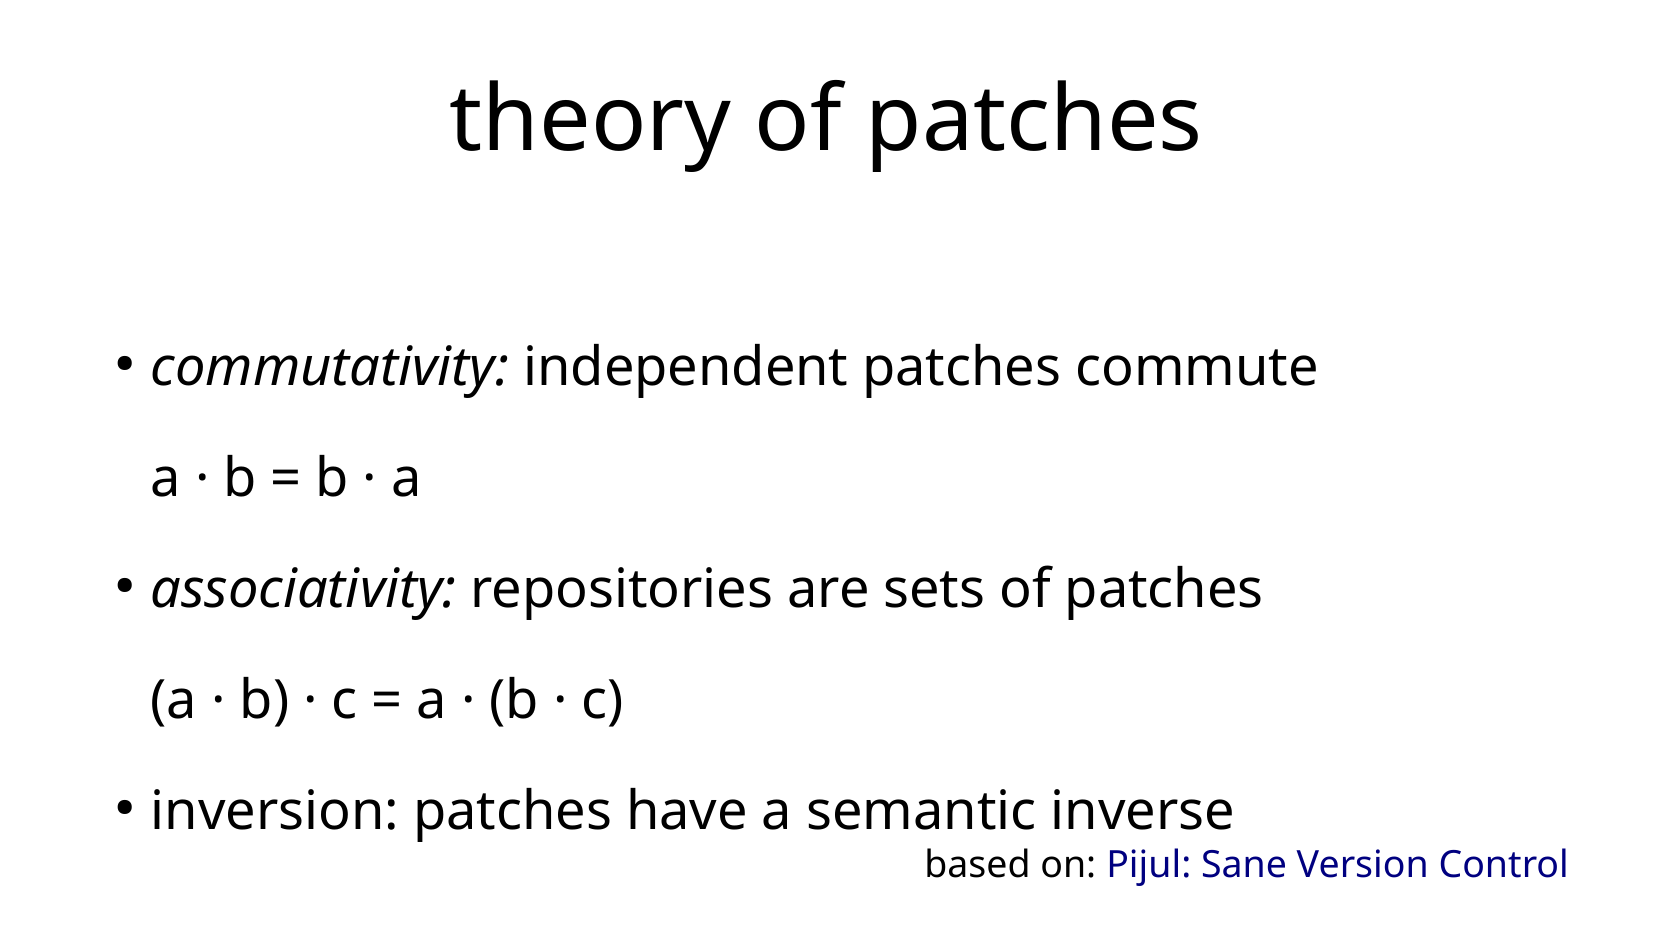

# theory of patches
commutativity: independent patches commute
a · b = b · a
associativity: repositories are sets of patches
(a · b) · c = a · (b · c)
inversion: patches have a semantic inverse
based on: Pijul: Sane Version Control